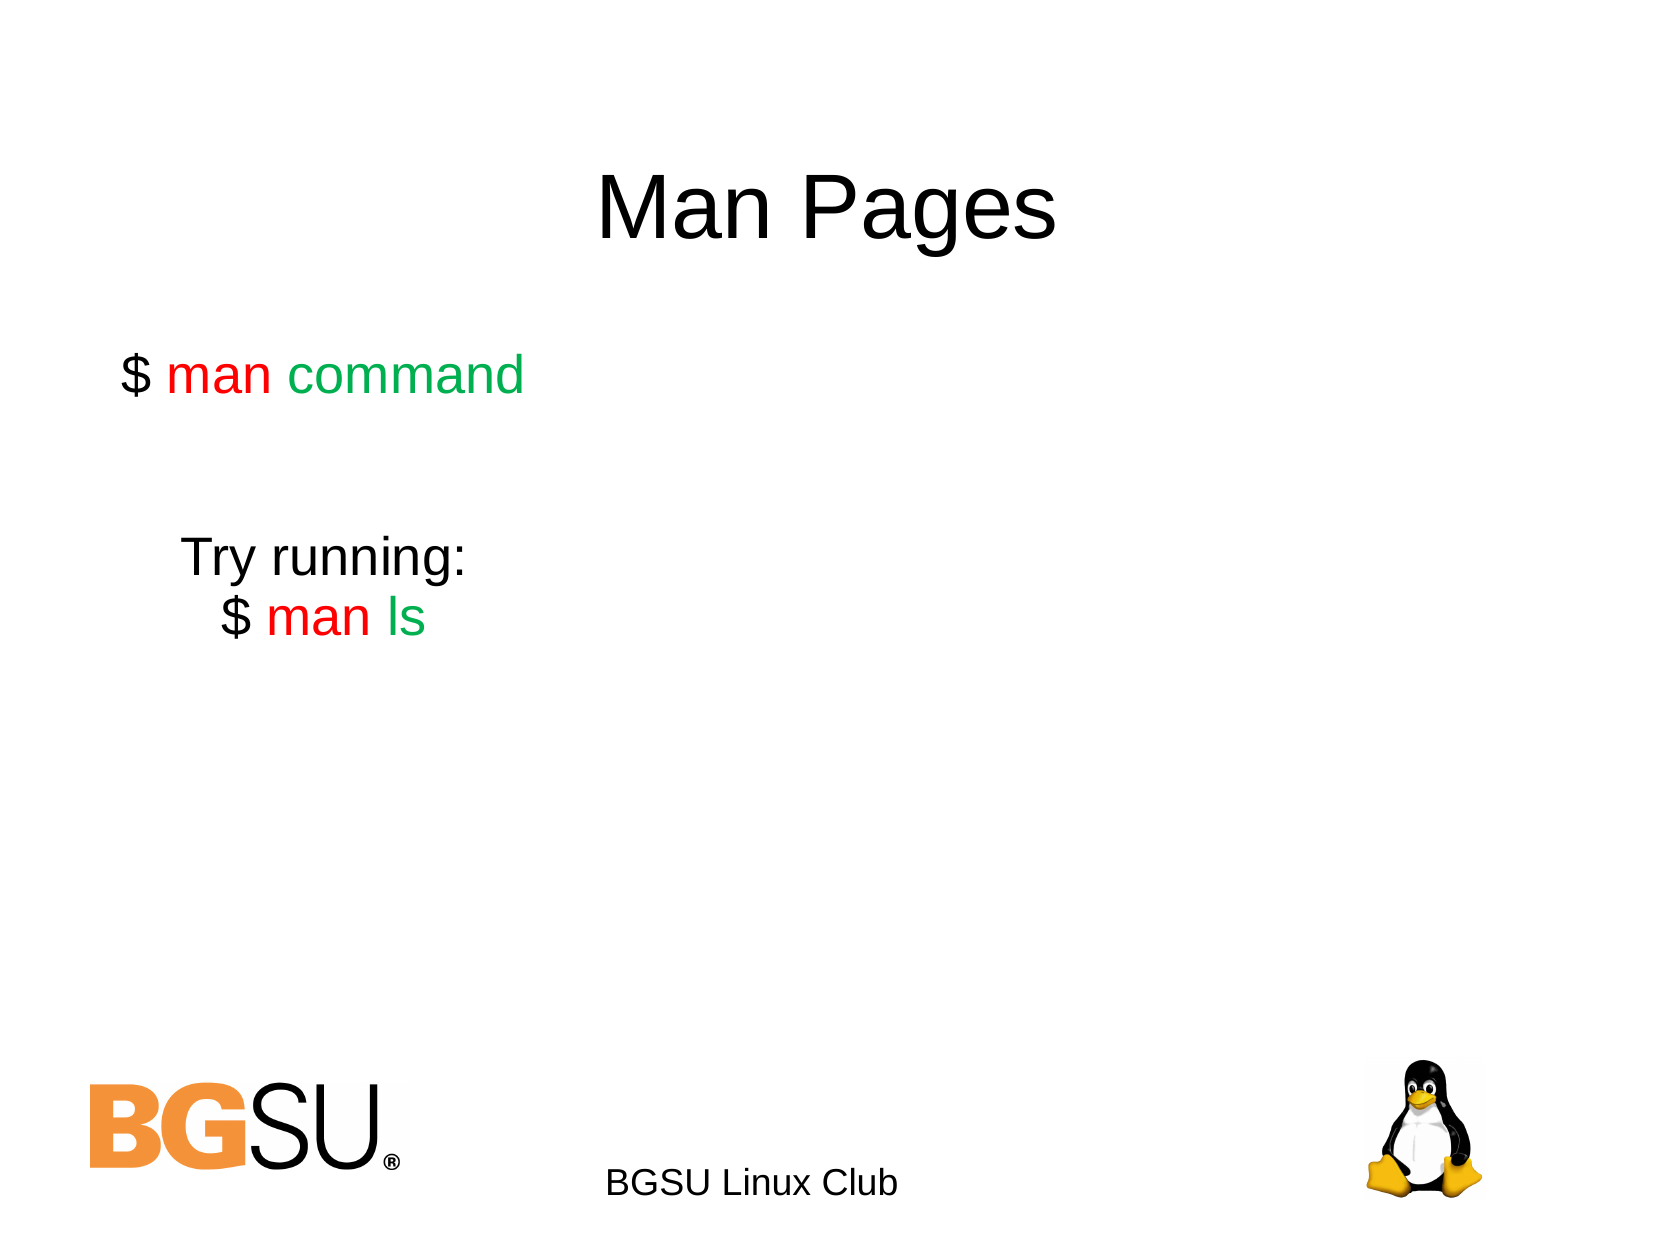

# Man Pages
$ man command
Try running:
$ man ls
BGSU Linux Club